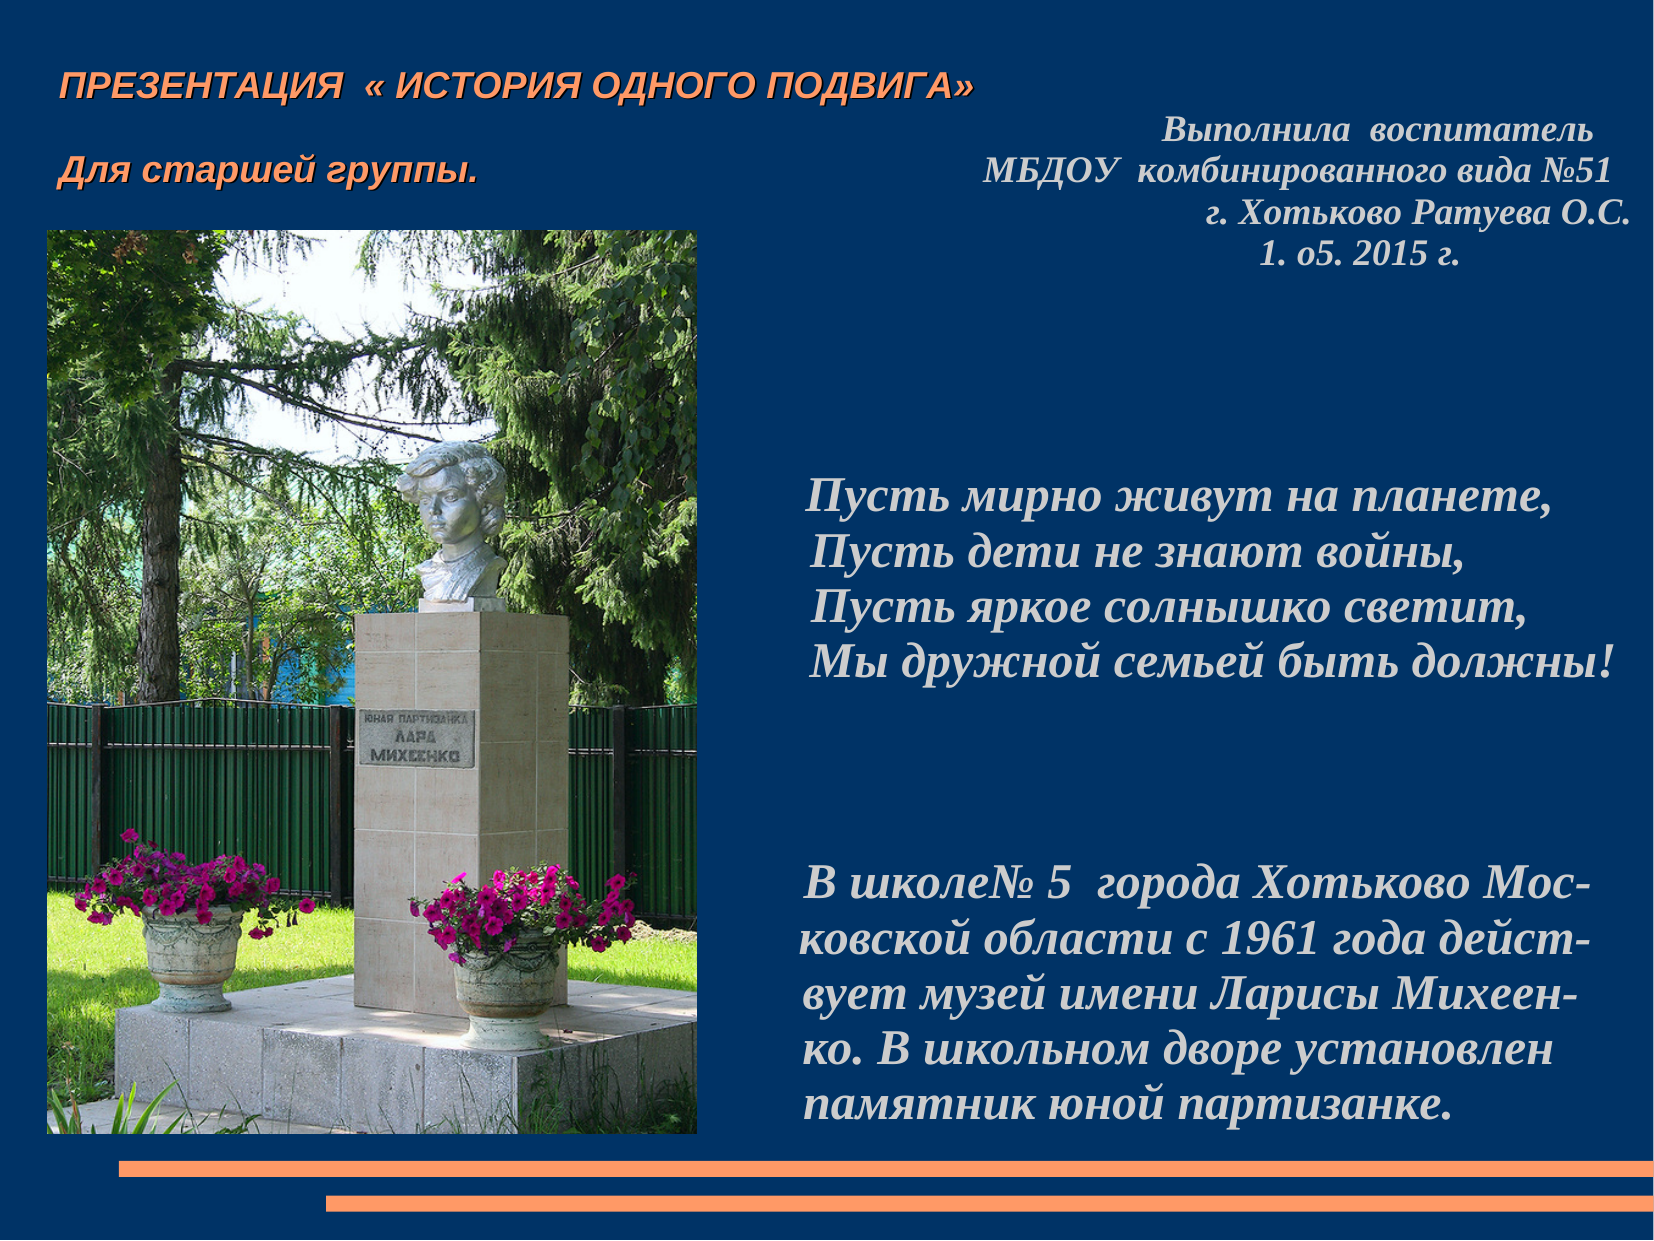

Выполнила воспитатель
МБДОУ комбинированного вида №51
 г. Хотьково Ратуева О.С.
1. о5. 2015 г.
 Пусть мирно живут на планете,
Пусть дети не знают войны,
Пусть яркое солнышко светит,
Мы дружной семьей быть должны!
В школе№ 5 города Хотьково Мос-
ковской области с 1961 года дейст-
вует музей имени Ларисы Михеен-
ко. В школьном дворе установлен
памятник юной партизанке.
# ПРЕЗЕНТАЦИЯ « ИСТОРИЯ ОДНОГО ПОДВИГА» Для старшей группы.